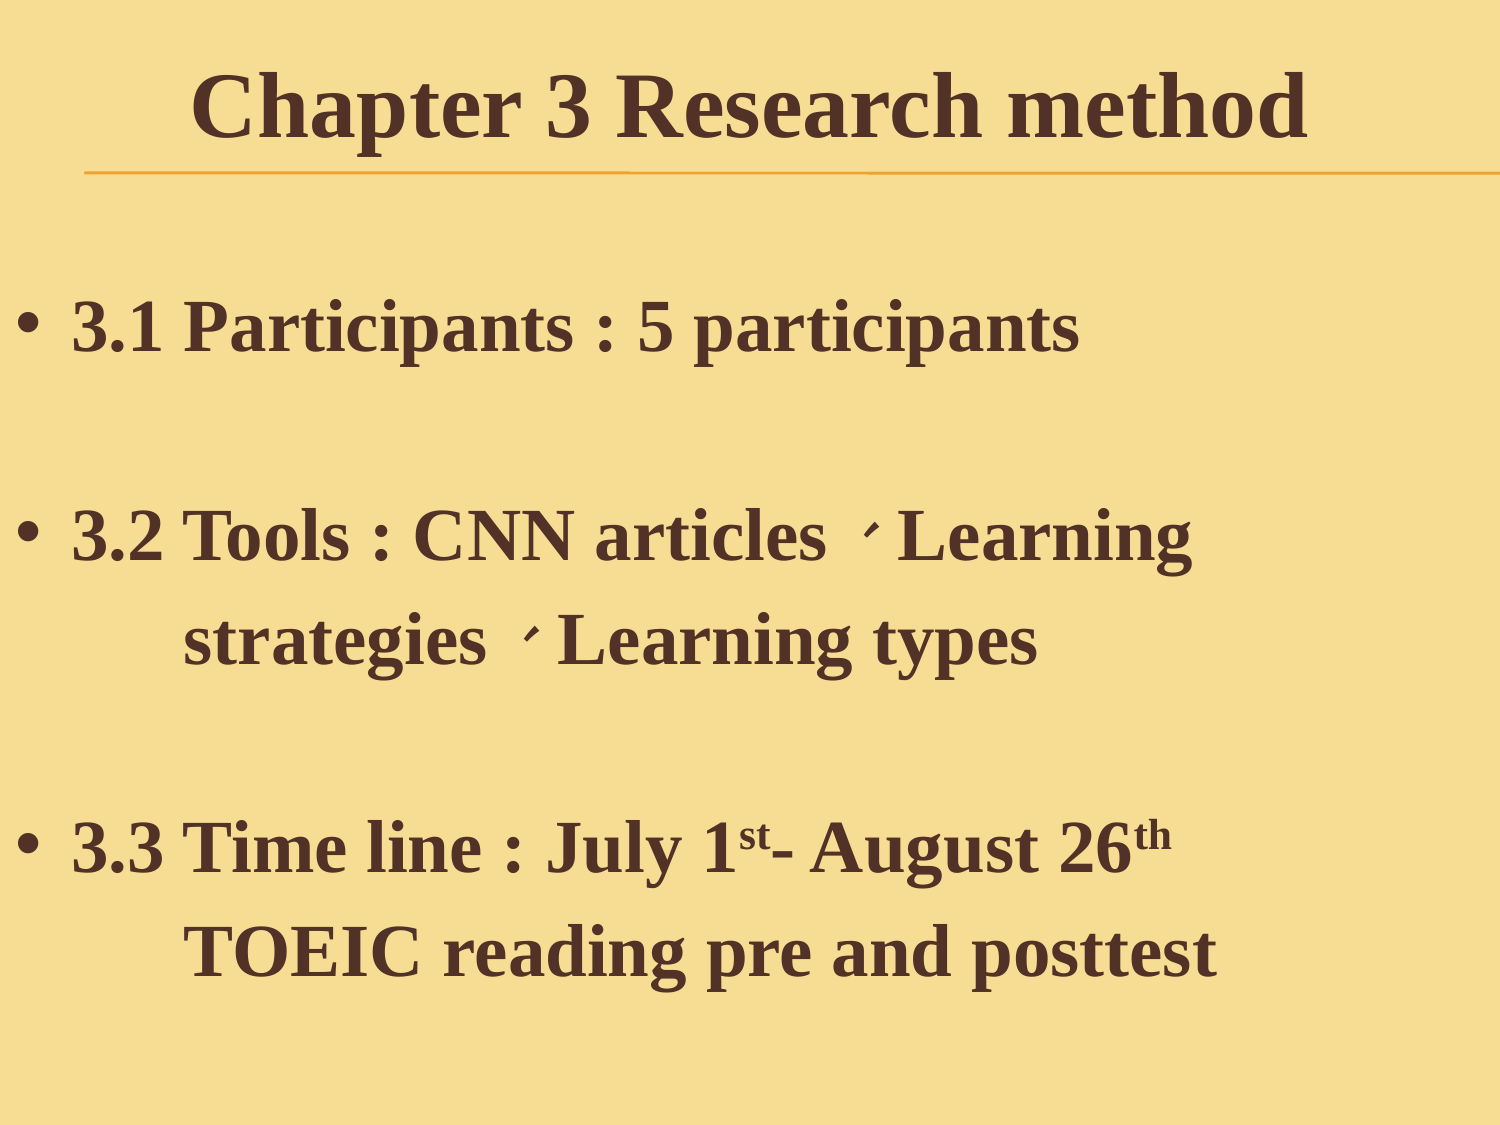

# Chapter 3 Research method
3.1 Participants : 5 participants
3.2 Tools : CNN articles、Learning
 strategies、Learning types
3.3 Time line : July 1st- August 26th
 TOEIC reading pre and posttest